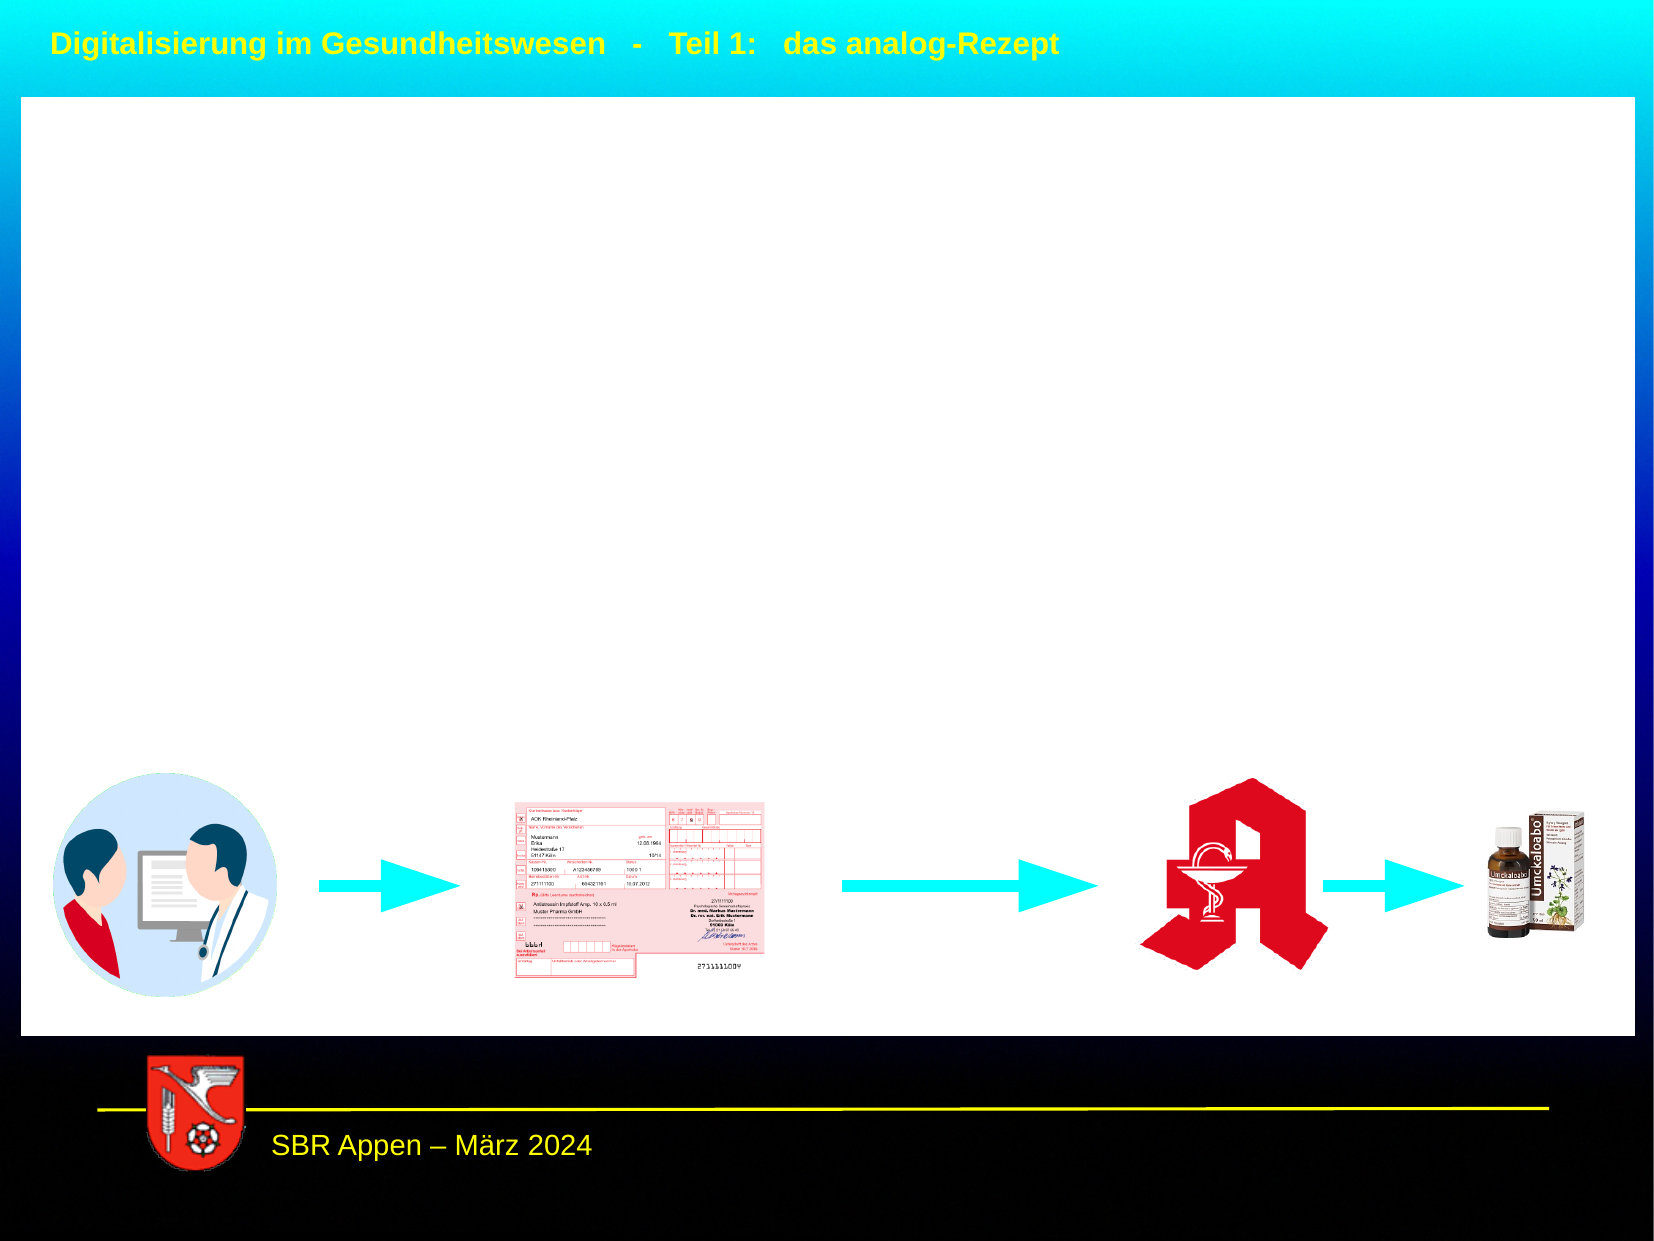

Digitalisierung im Gesundheitswesen - Teil 1: das analog-Rezept
SBR Appen – März 2024